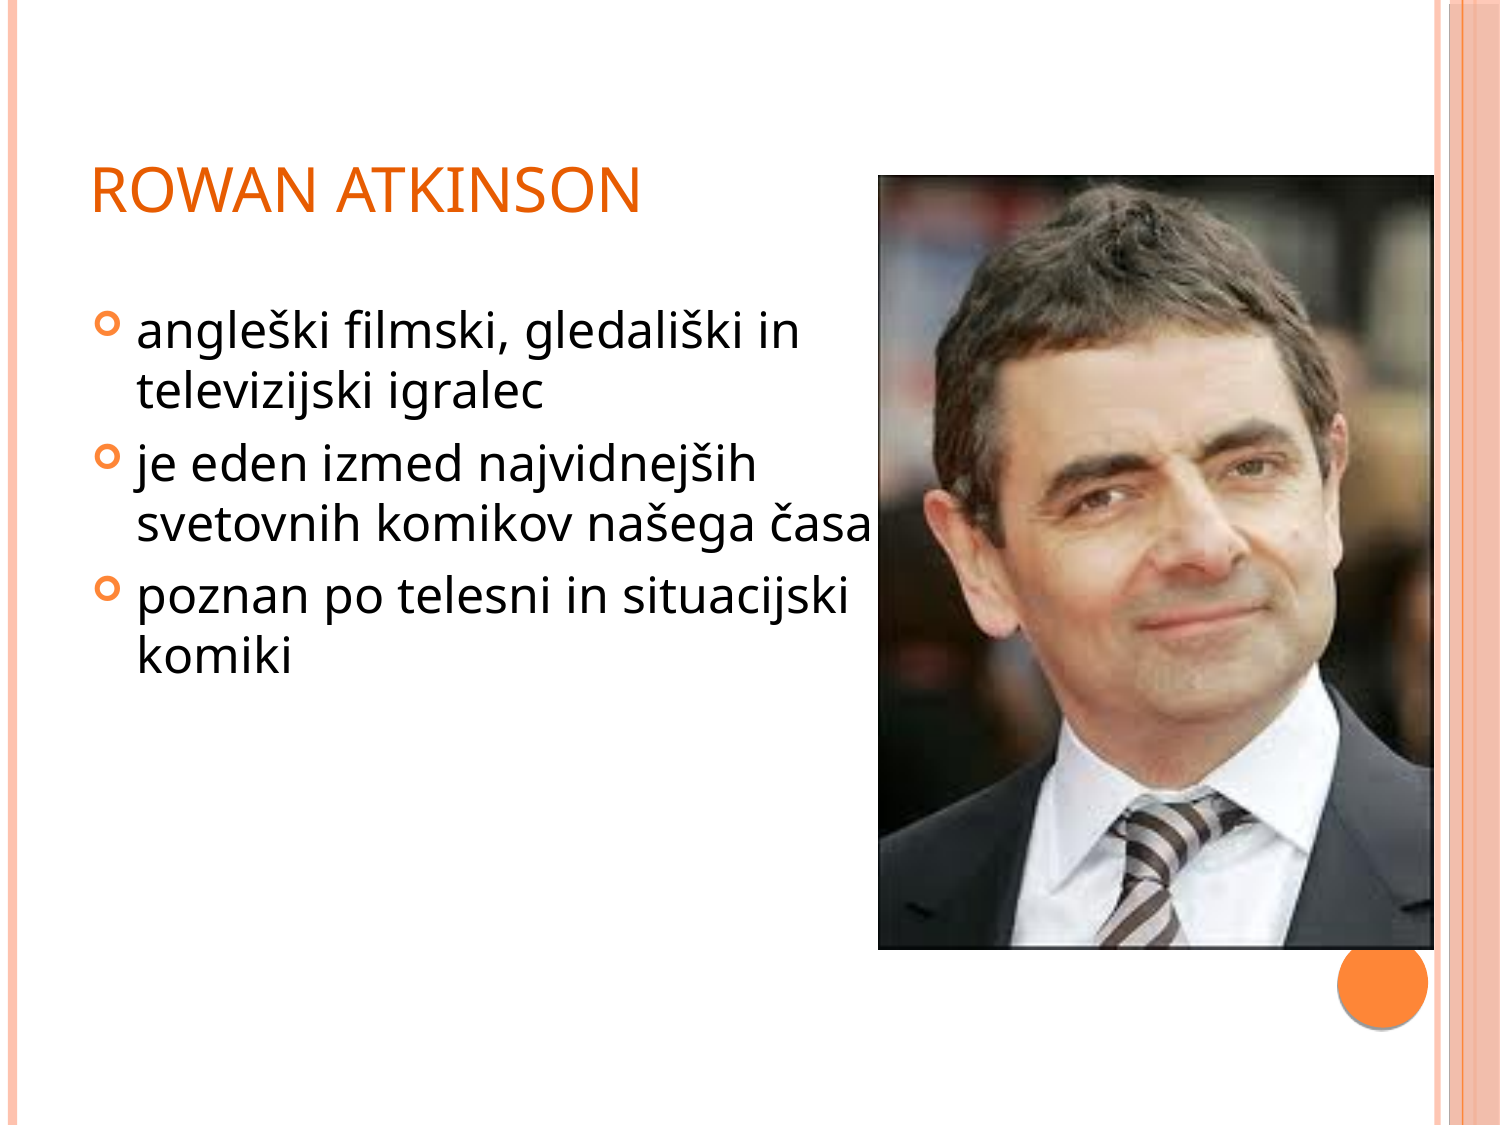

# Rowan Atkinson
angleški filmski, gledališki in televizijski igralec
je eden izmed najvidnejših svetovnih komikov našega časa
poznan po telesni in situacijski komiki